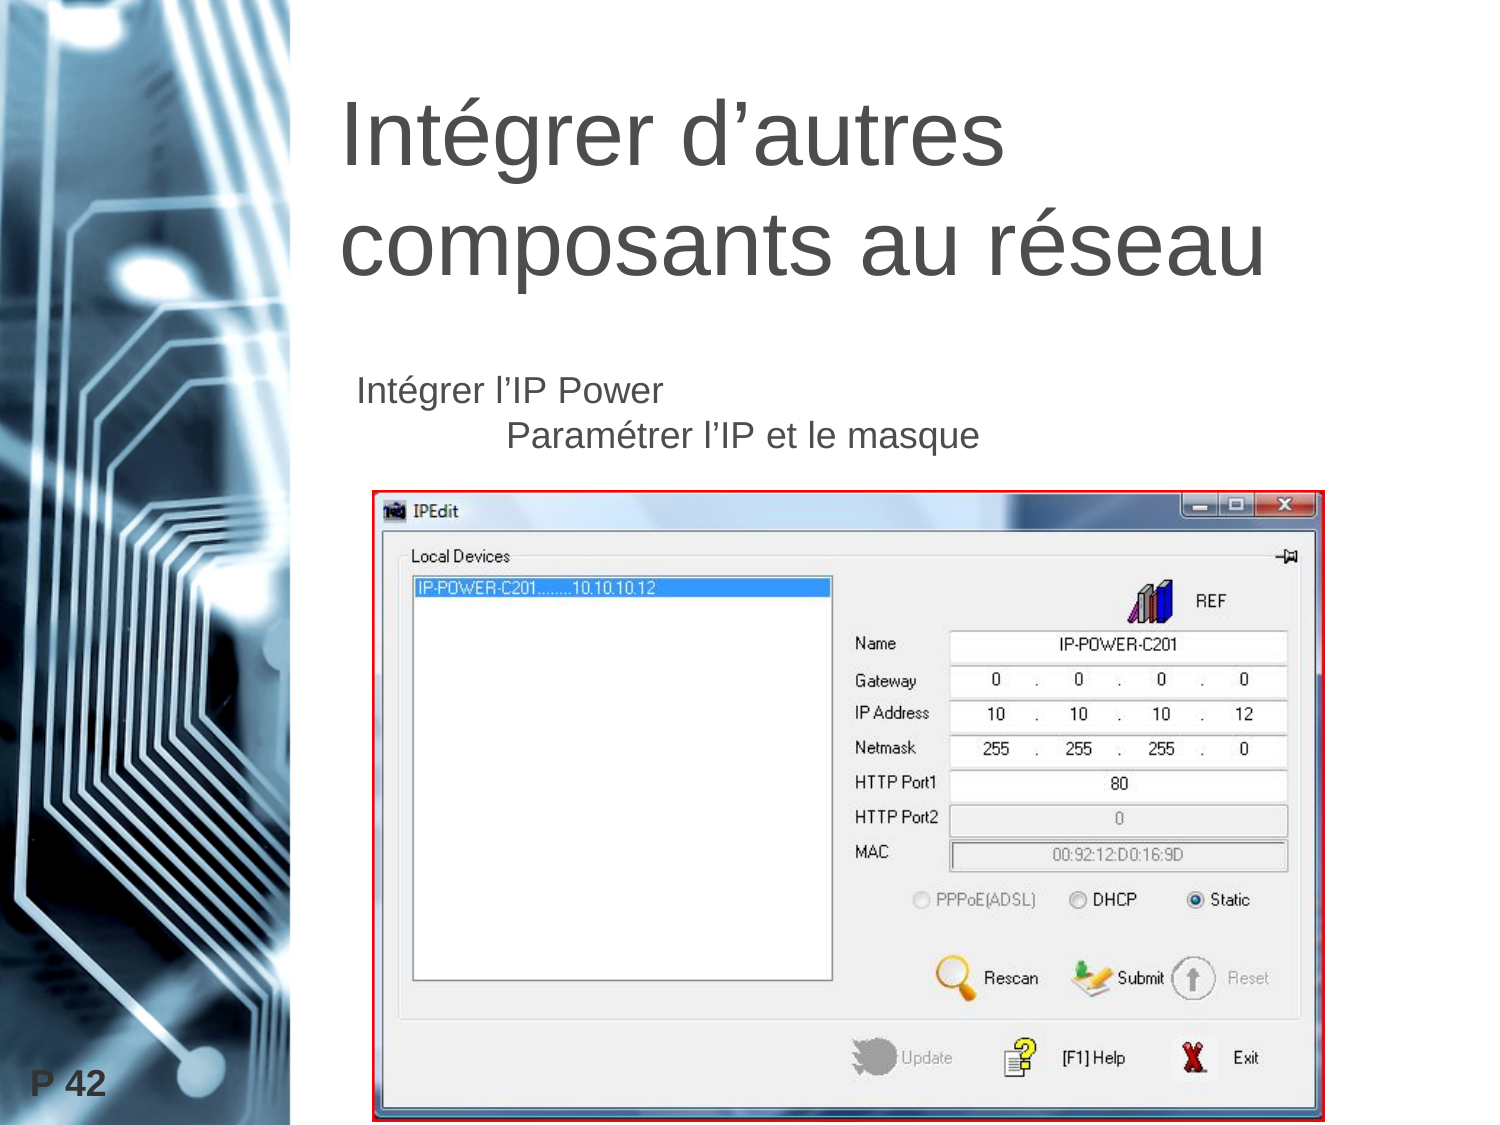

# Intégrer d’autres composants au réseau
Intégrer l’IP Power
	Paramétrer l’IP et le masque